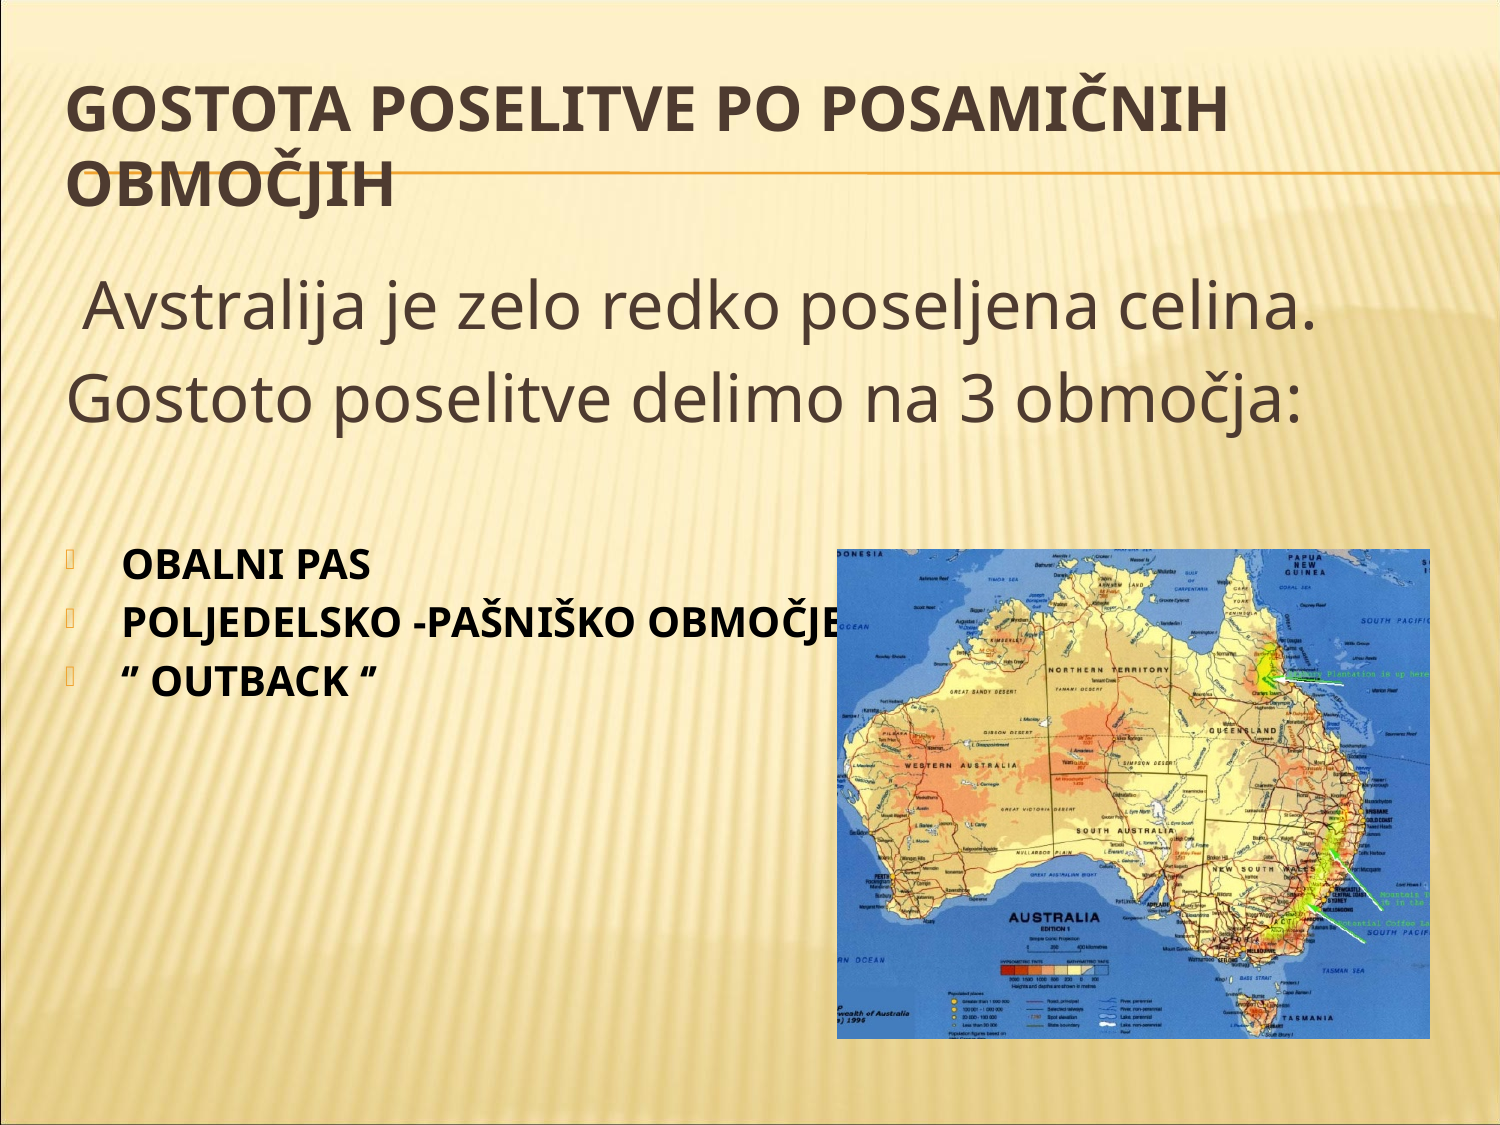

# GOSTOTA POSELITVE PO POSAMIČNIH OBMOČJIH
 Avstralija je zelo redko poseljena celina.
Gostoto poselitve delimo na 3 območja:
OBALNI PAS
POLJEDELSKO -PAŠNIŠKO OBMOČJE
‘’ OUTBACK ‘’